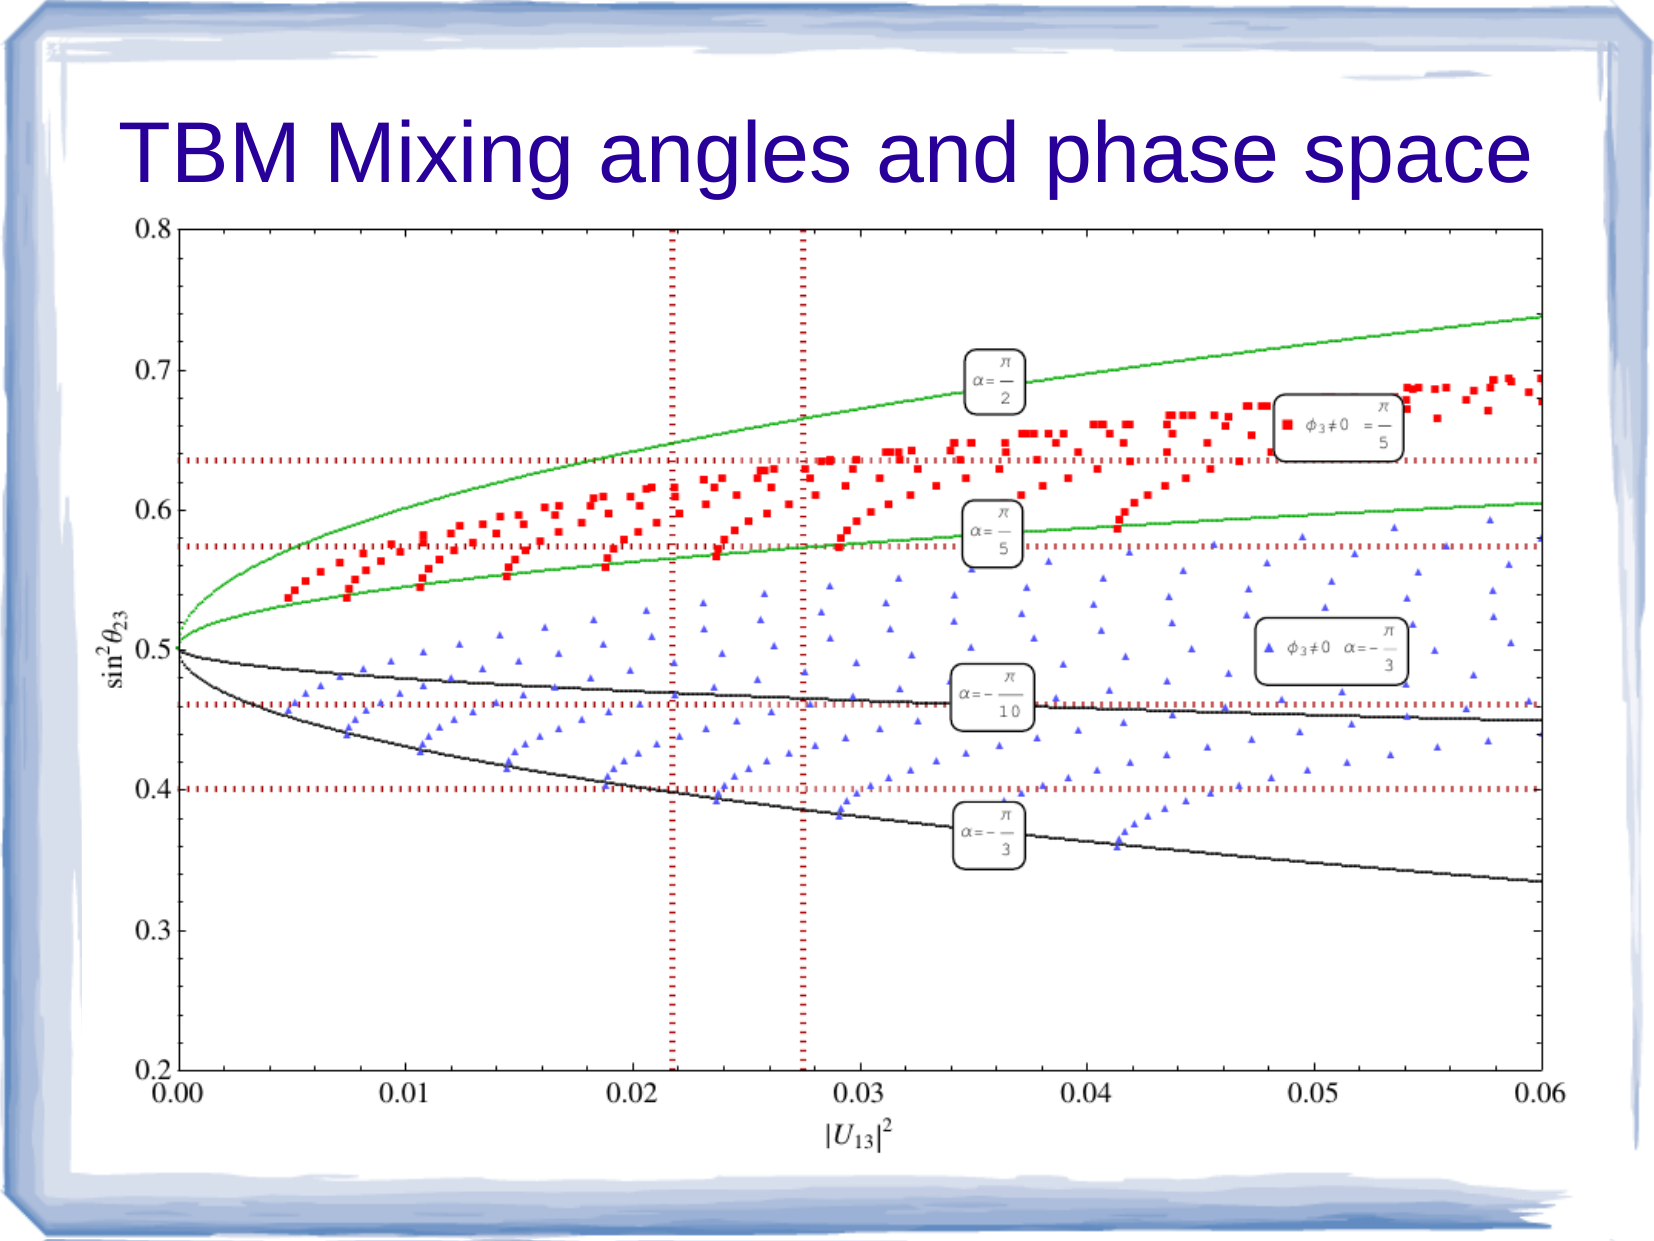

# TBM Mixing angles and phase space